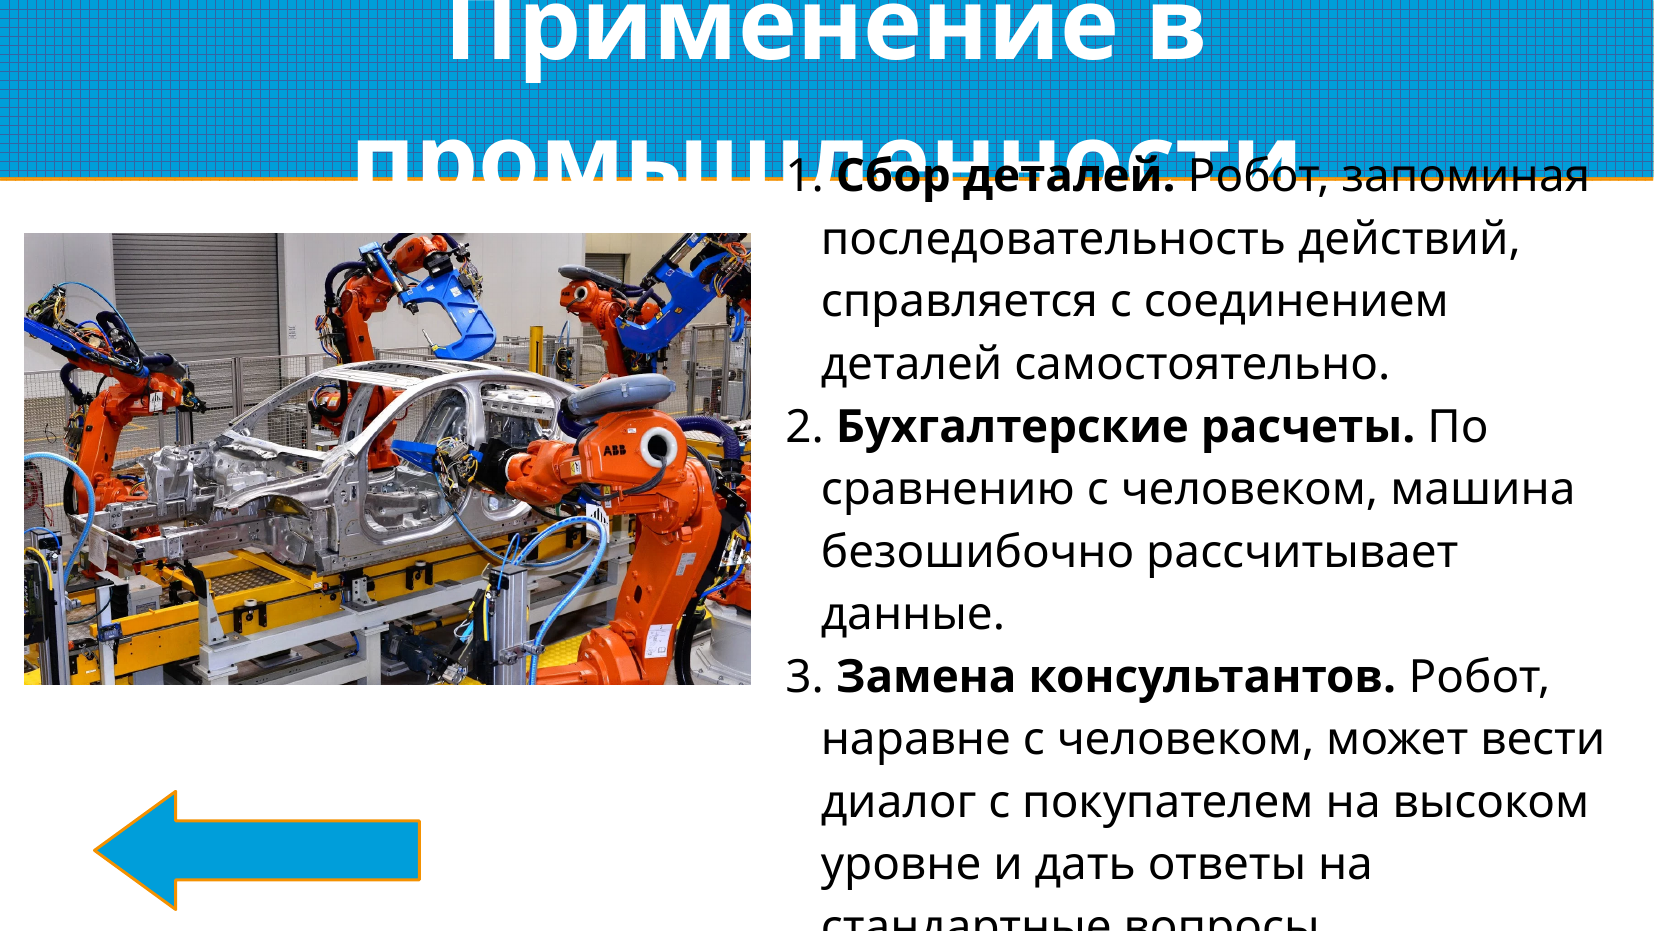

Применение в промышленности
 Сбор деталей. Робот, запоминая последовательность действий, справляется с соединением деталей самостоятельно.
 Бухгалтерские расчеты. По сравнению с человеком, машина безошибочно рассчитывает данные.
 Замена консультантов. Робот, наравне с человеком, может вести диалог с покупателем на высоком уровне и дать ответы на стандартные вопросы.